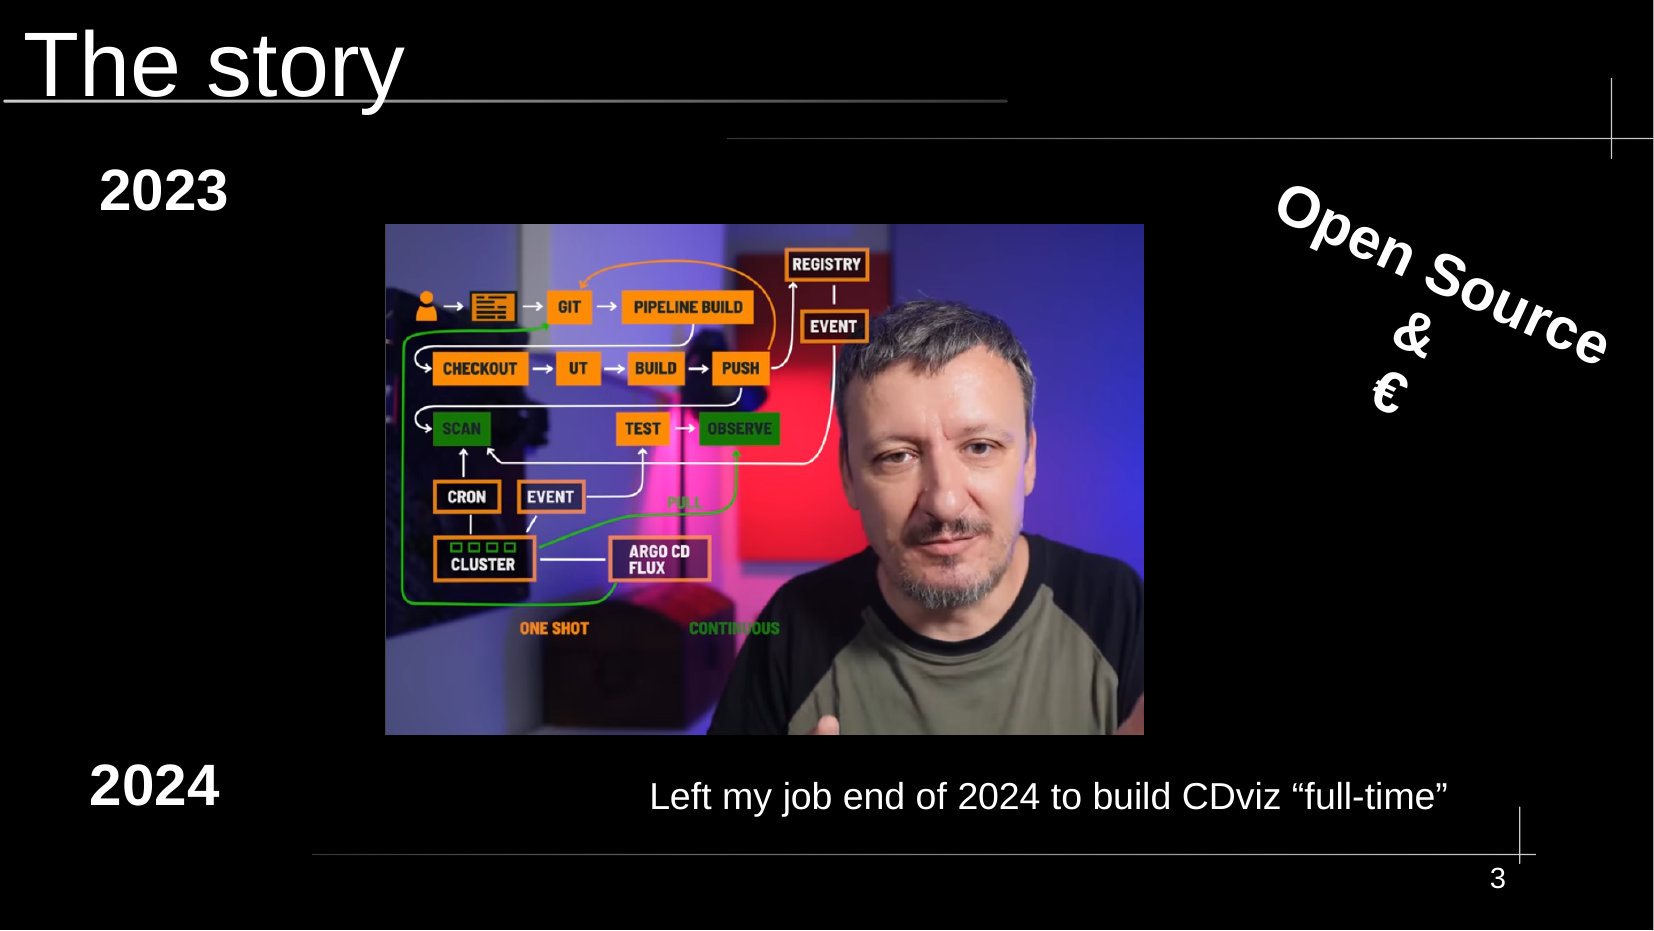

# The story
2023
Open Source
&
€
2024
Left my job end of 2024 to build CDviz “full-time”
3